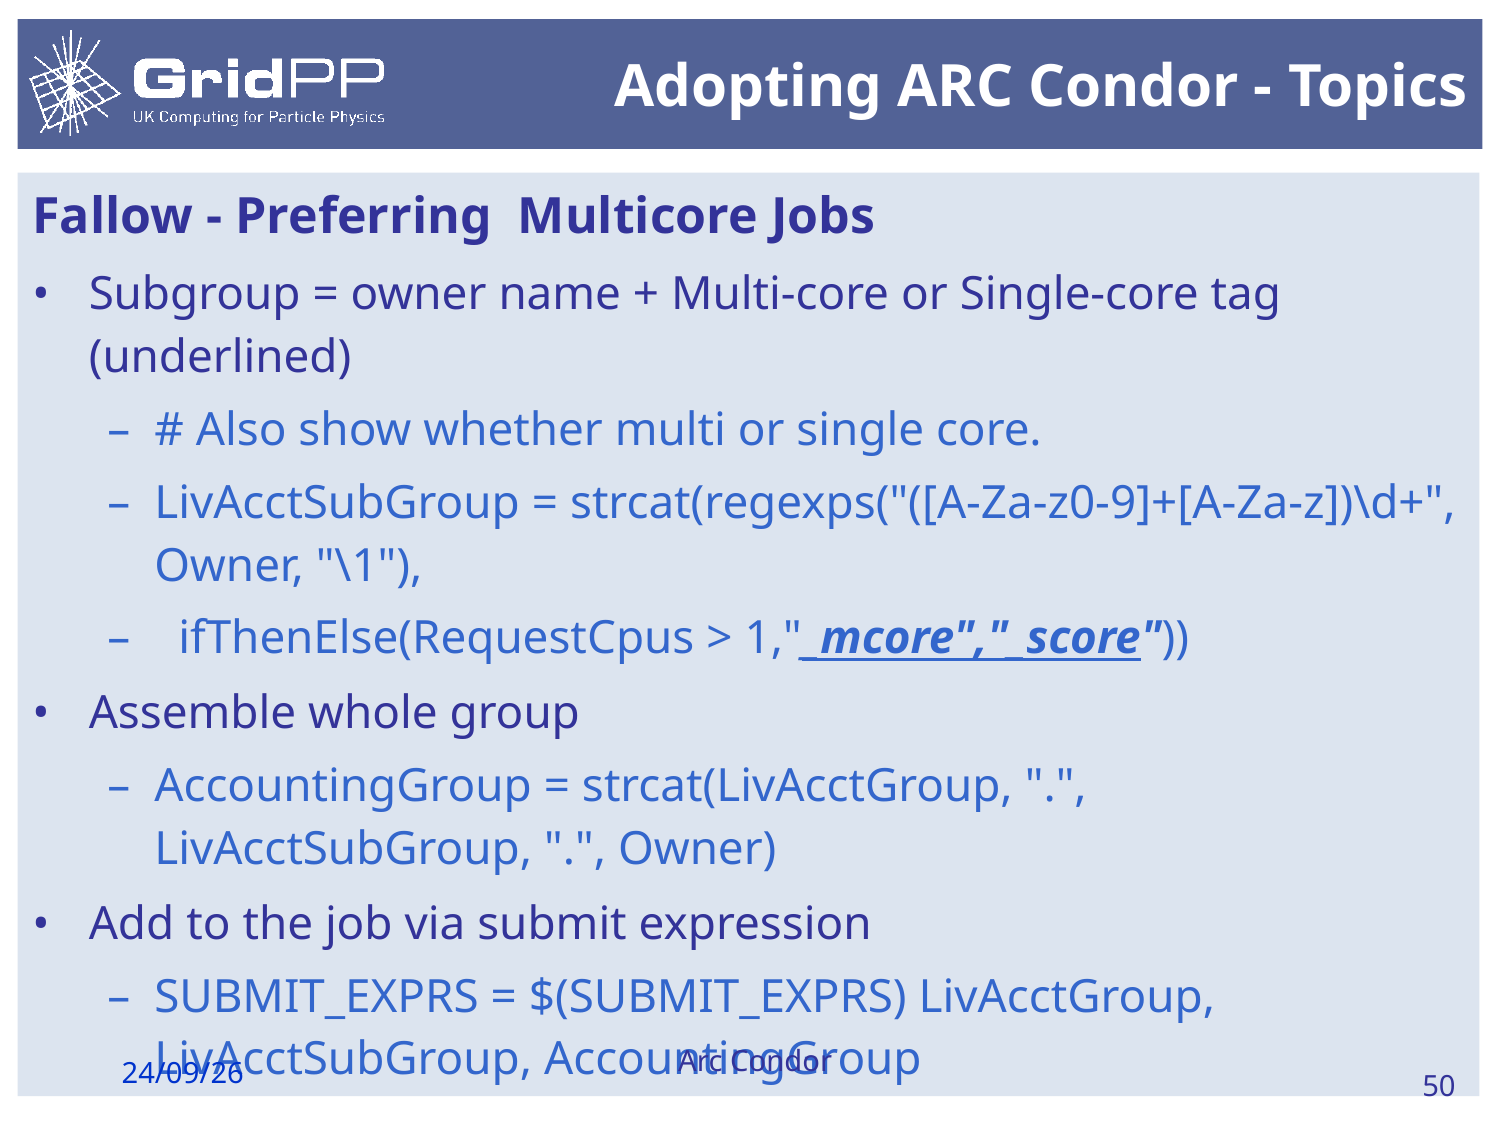

# Adopting ARC Condor - Topics
Fallow - Preferring Multicore Jobs
Subgroup = owner name + Multi-core or Single-core tag (underlined)
# Also show whether multi or single core.
LivAcctSubGroup = strcat(regexps("([A-Za-z0-9]+[A-Za-z])\d+", Owner, "\1"),
 ifThenElse(RequestCpus > 1,"_mcore","_score"))
Assemble whole group
AccountingGroup = strcat(LivAcctGroup, ".", LivAcctSubGroup, ".", Owner)
Add to the job via submit expression
SUBMIT_EXPRS = $(SUBMIT_EXPRS) LivAcctGroup, LivAcctSubGroup, AccountingGroup
Arc Condor